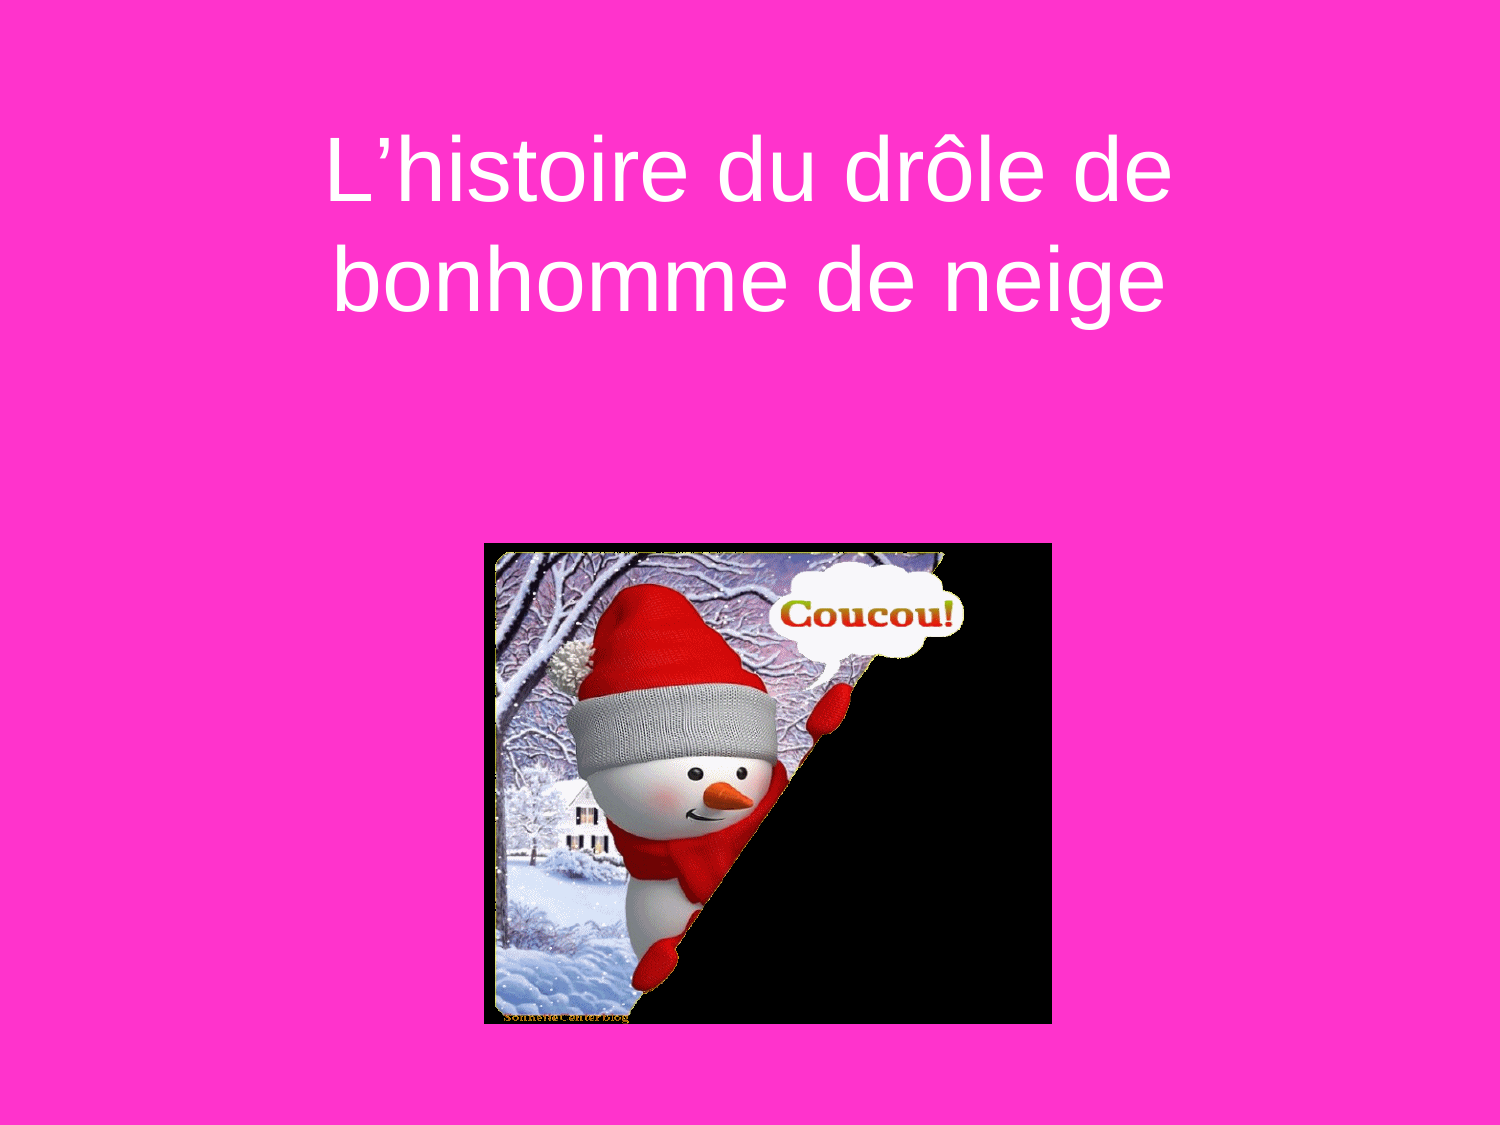

# L’histoire du drôle de bonhomme de neige